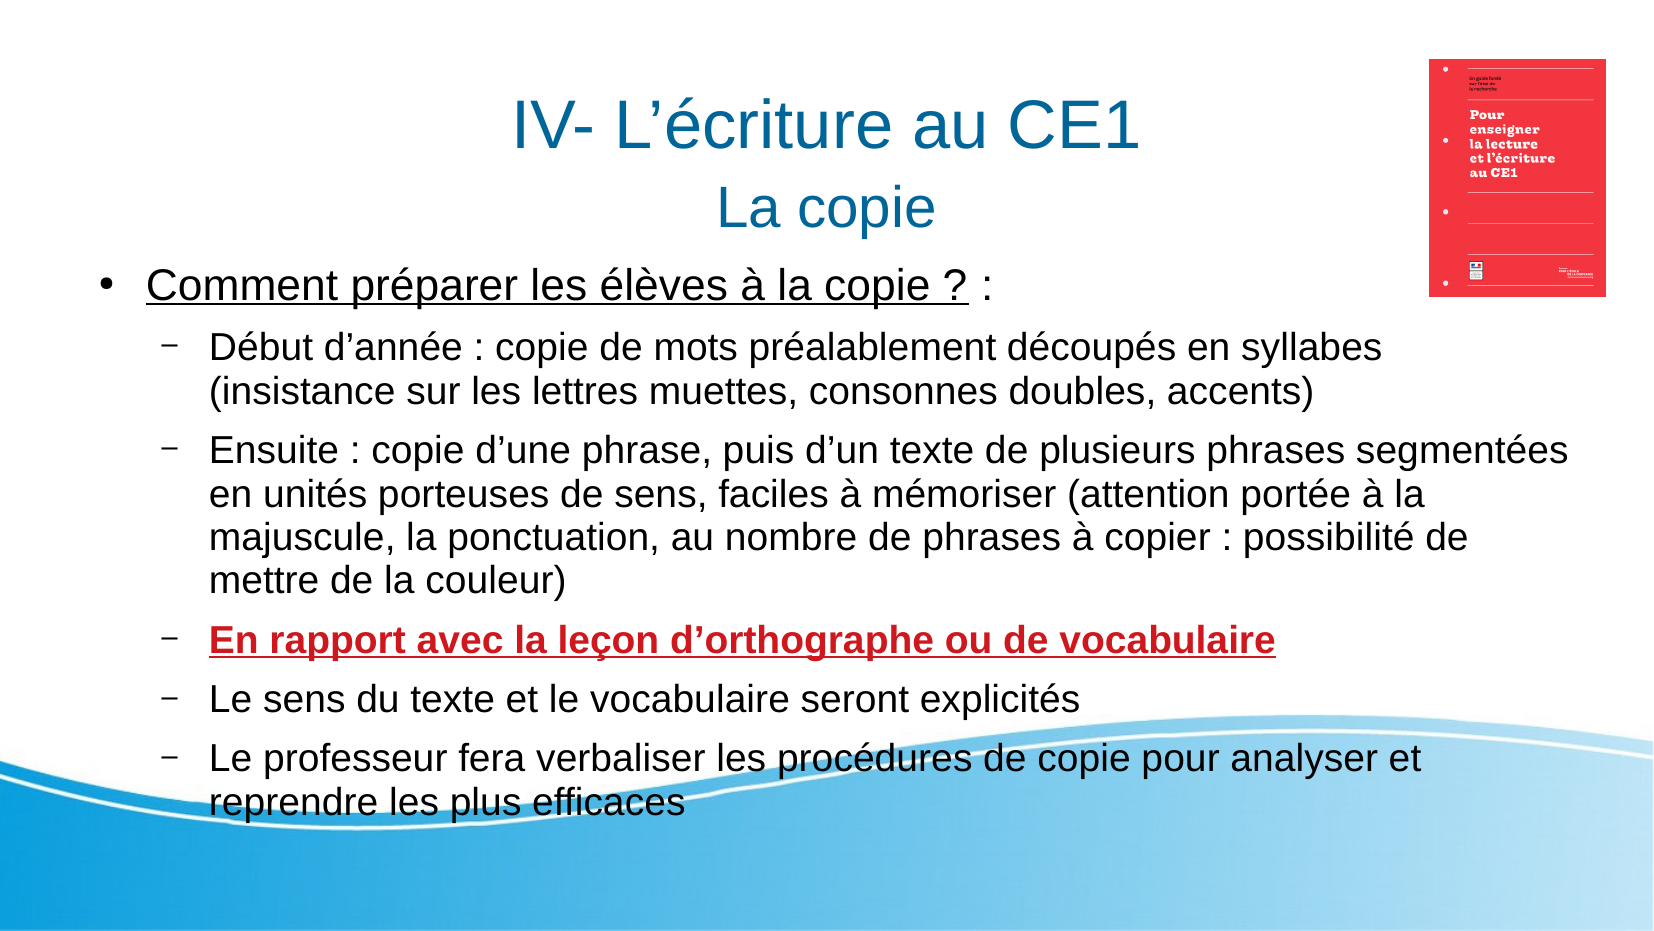

# IV- L’écriture au CE1
La copie
Comment préparer les élèves à la copie ? :
Début d’année : copie de mots préalablement découpés en syllabes (insistance sur les lettres muettes, consonnes doubles, accents)
Ensuite : copie d’une phrase, puis d’un texte de plusieurs phrases segmentées en unités porteuses de sens, faciles à mémoriser (attention portée à la majuscule, la ponctuation, au nombre de phrases à copier : possibilité de mettre de la couleur)
En rapport avec la leçon d’orthographe ou de vocabulaire
Le sens du texte et le vocabulaire seront explicités
Le professeur fera verbaliser les procédures de copie pour analyser et reprendre les plus efficaces